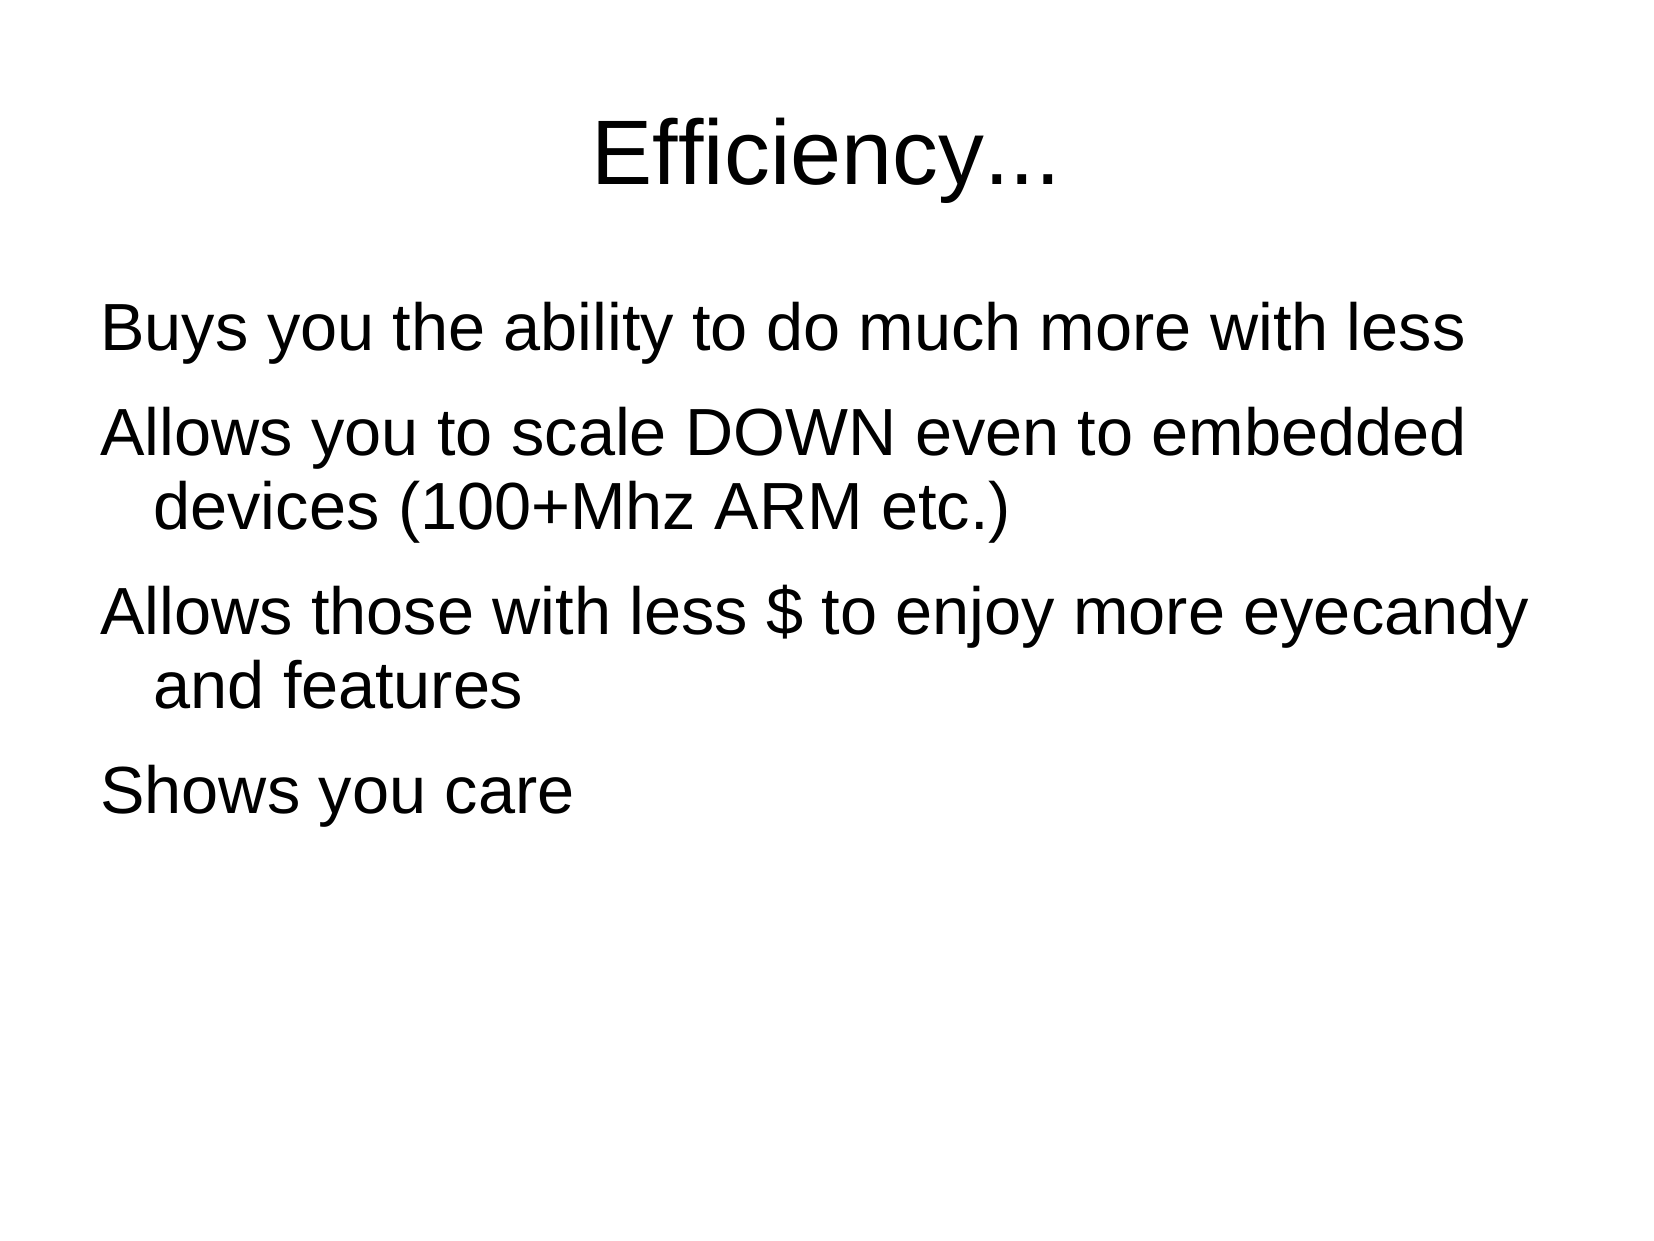

# Efficiency...
Buys you the ability to do much more with less
Allows you to scale DOWN even to embedded devices (100+Mhz ARM etc.)
Allows those with less $ to enjoy more eyecandy and features
Shows you care